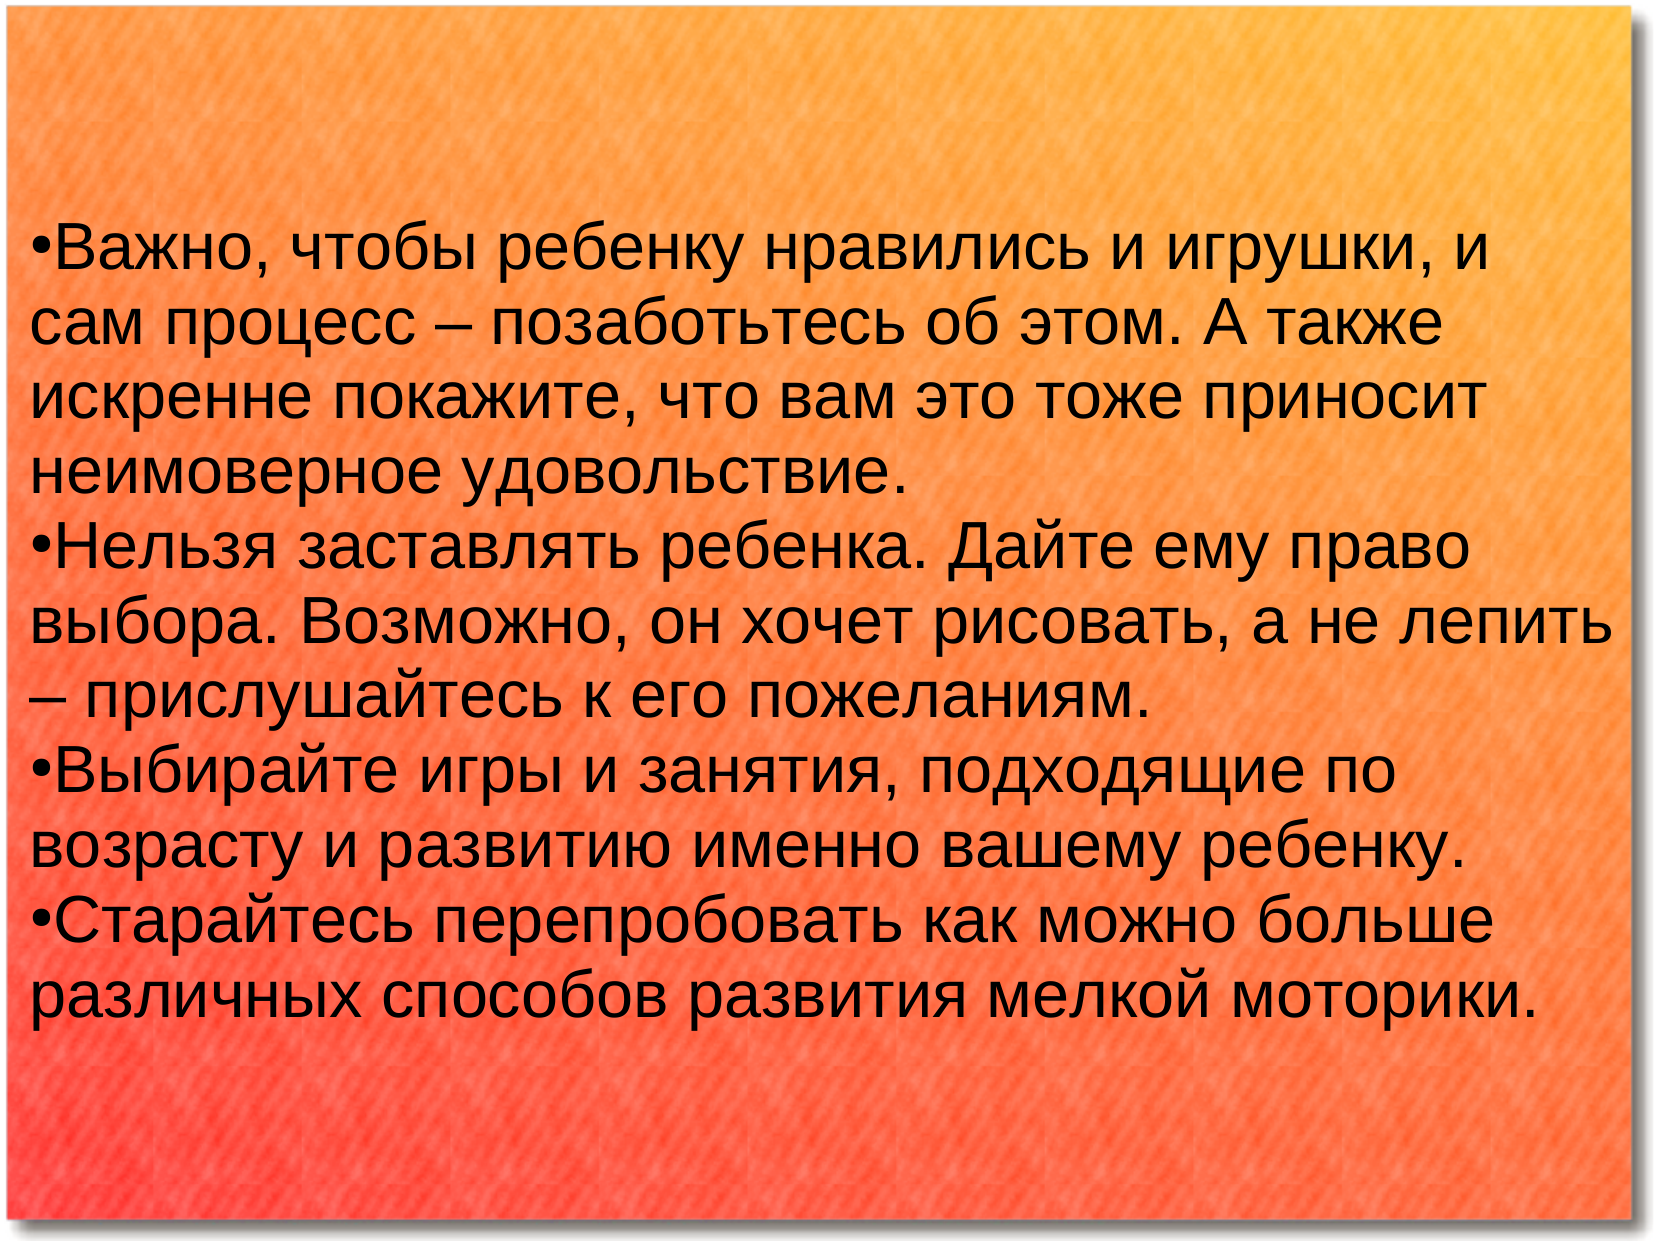

# Важно, чтобы ребенку нравились и игрушки, и сам процесс – позаботьтесь об этом. А также искренне покажите, что вам это тоже приносит неимоверное удовольствие.
Нельзя заставлять ребенка. Дайте ему право выбора. Возможно, он хочет рисовать, а не лепить – прислушайтесь к его пожеланиям.
Выбирайте игры и занятия, подходящие по возрасту и развитию именно вашему ребенку.
Старайтесь перепробовать как можно больше различных способов развития мелкой моторики.